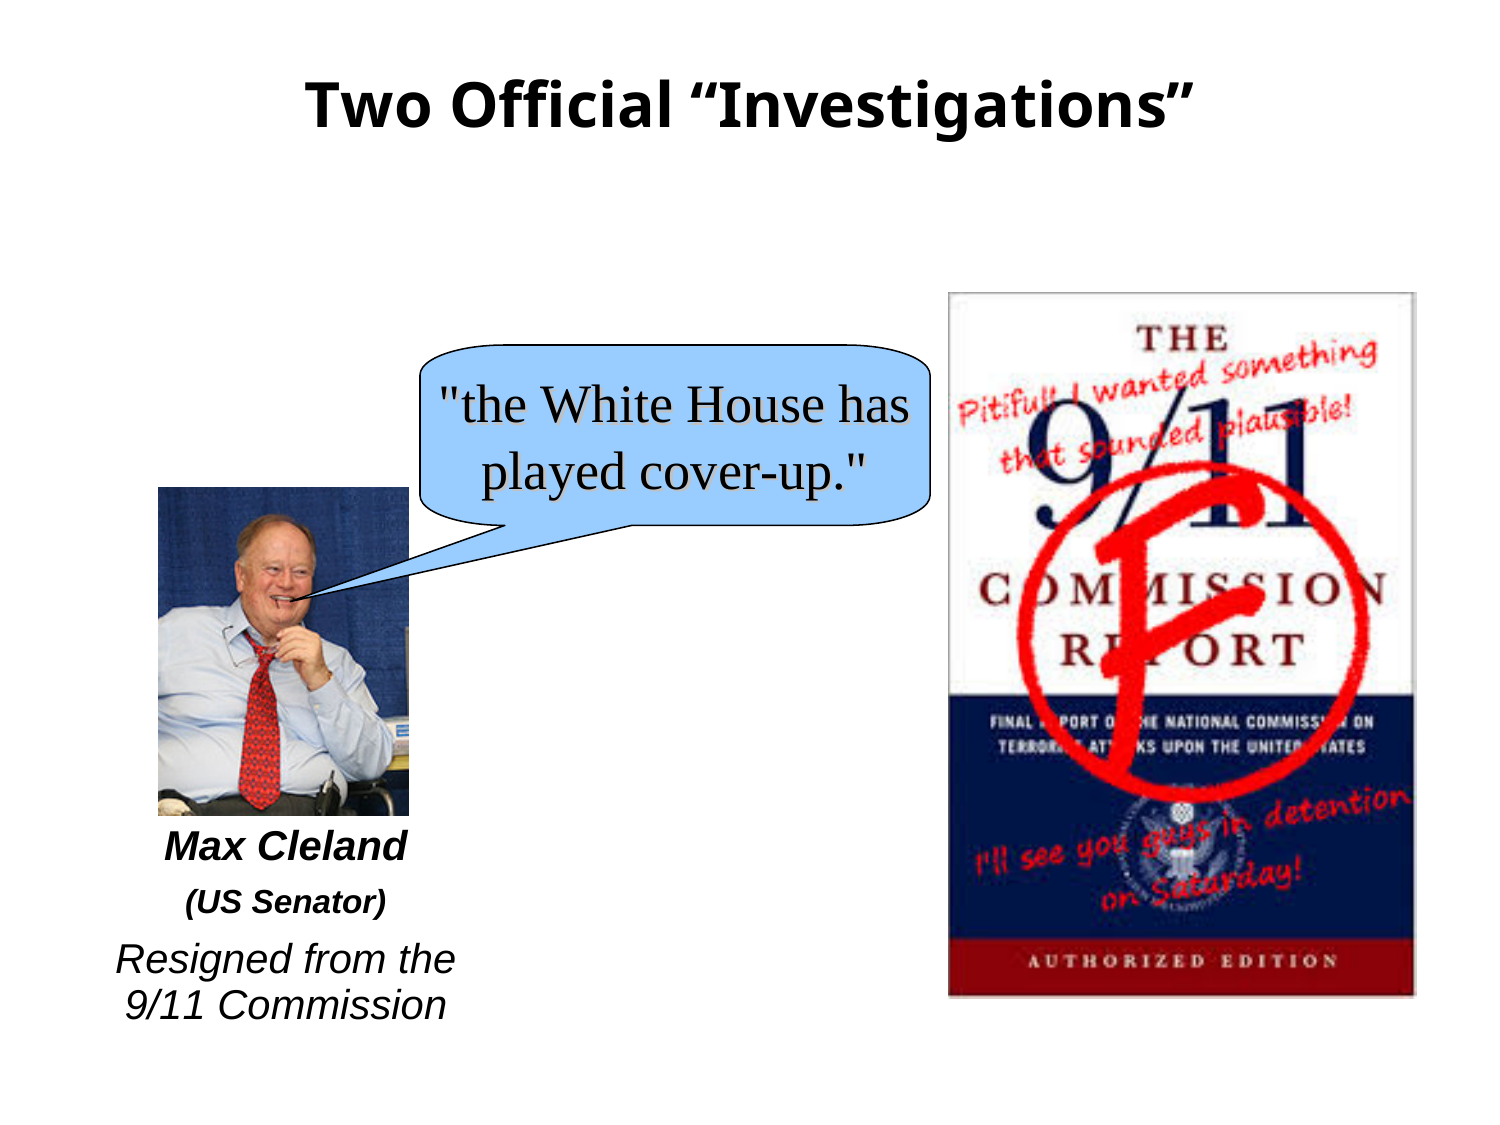

Two Official “Investigations”
"the White House has played cover-up."
Max Cleland
(US Senator)
Resigned from the 9/11 Commission